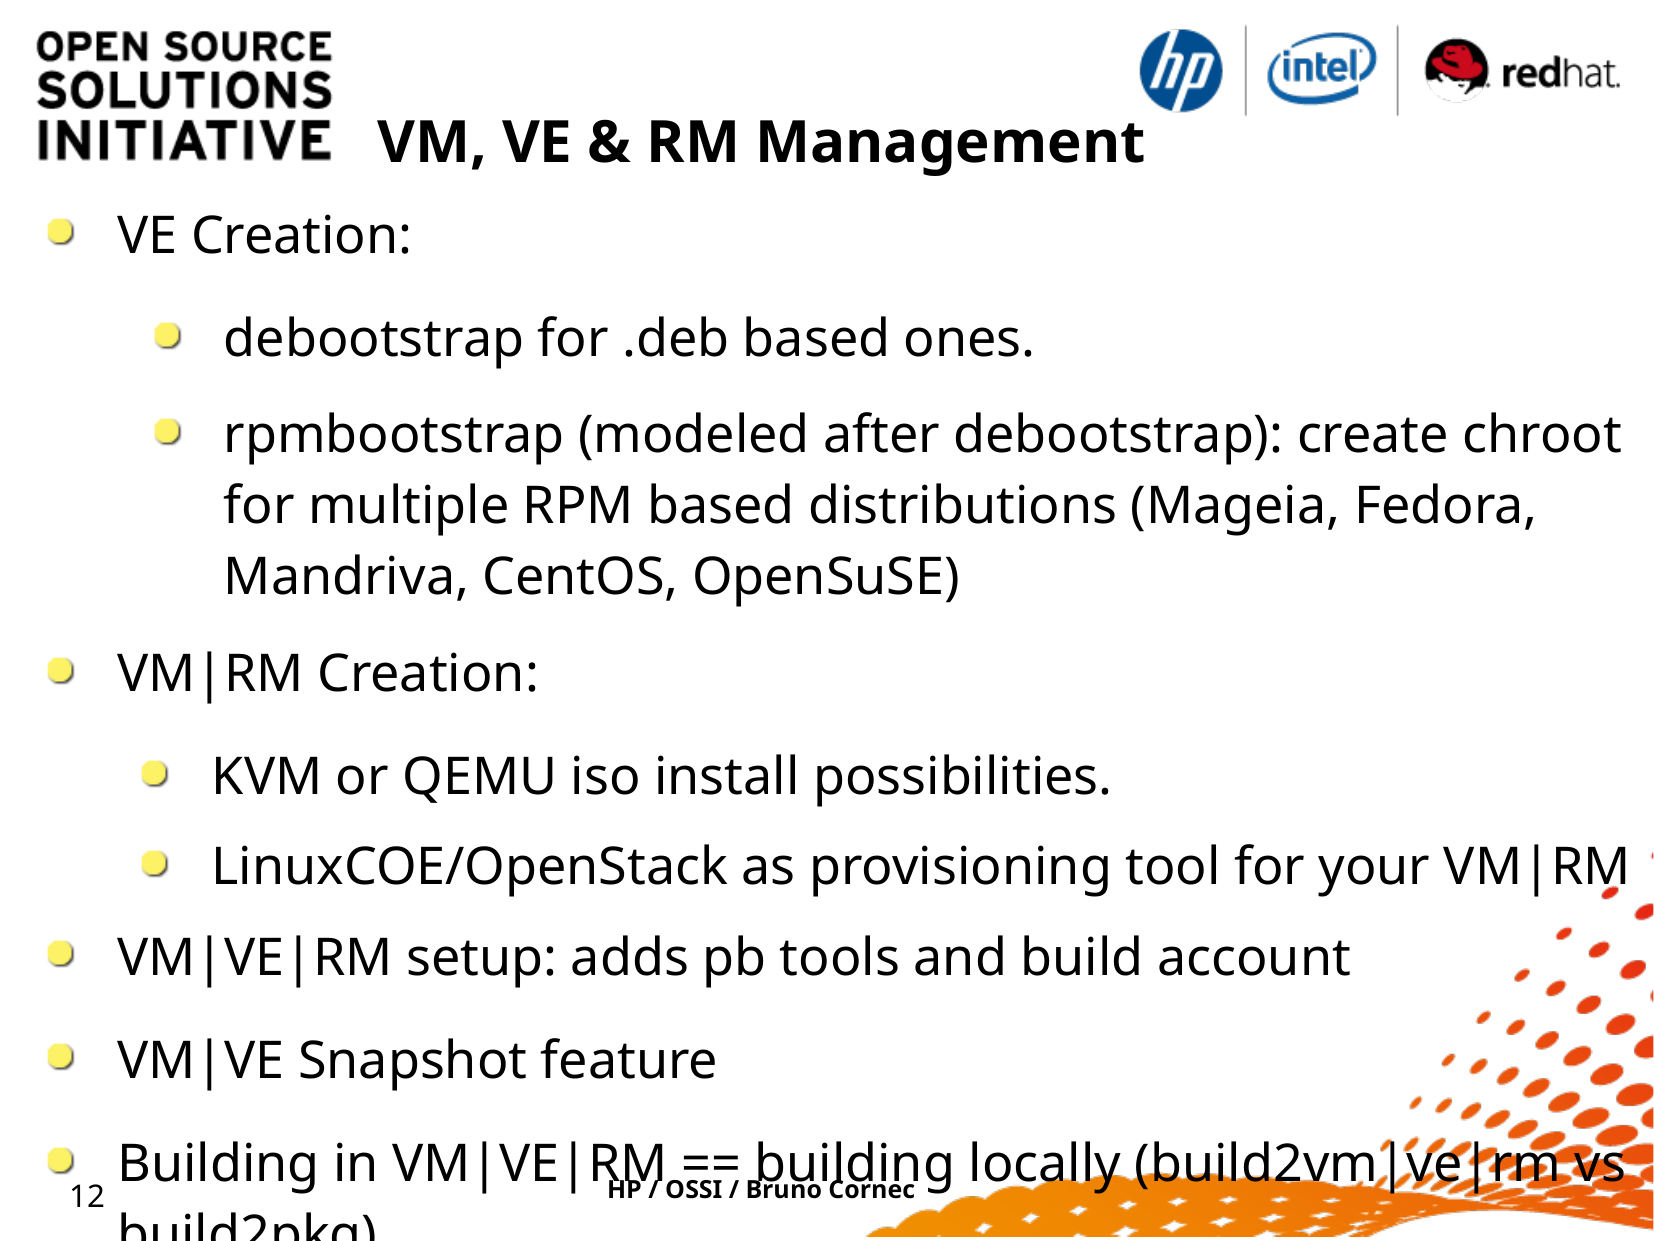

# VM, VE & RM Management
VE Creation:
debootstrap for .deb based ones.
rpmbootstrap (modeled after debootstrap): create chroot for multiple RPM based distributions (Mageia, Fedora, Mandriva, CentOS, OpenSuSE)
VM|RM Creation:
KVM or QEMU iso install possibilities.
LinuxCOE/OpenStack as provisioning tool for your VM|RM
VM|VE|RM setup: adds pb tools and build account
VM|VE Snapshot feature
Building in VM|VE|RM == building locally (build2vm|ve|rm vs build2pkg).
ssh communication for VM/RM